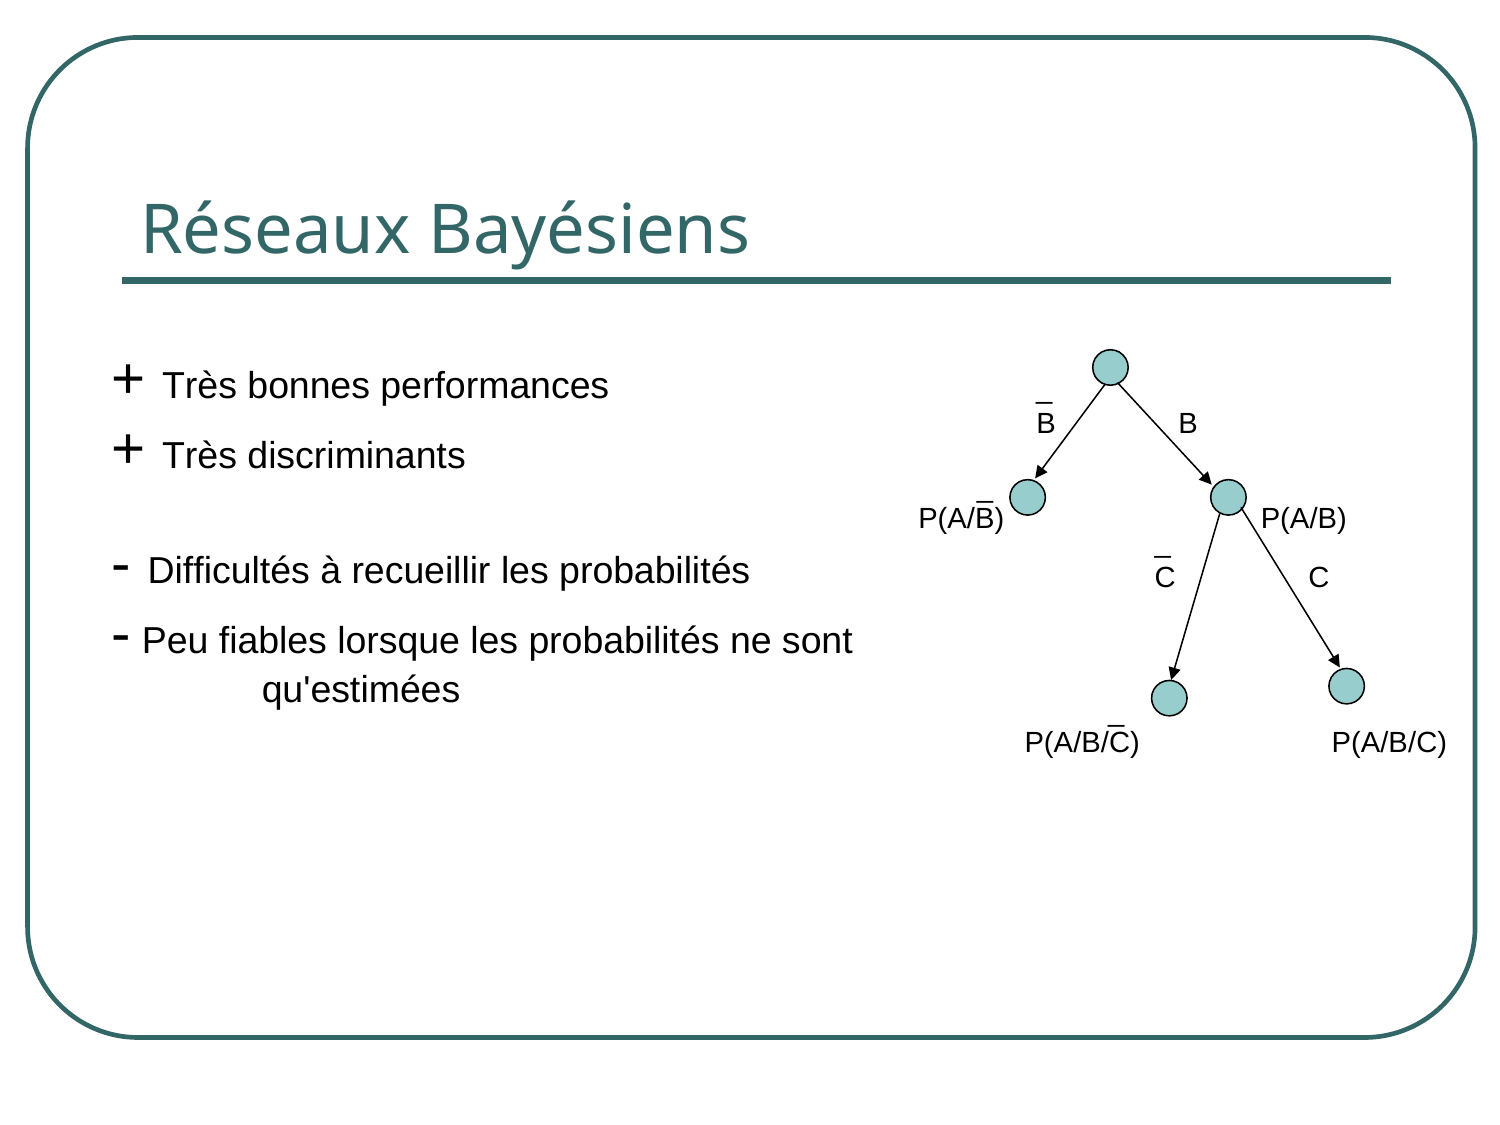

# Réseaux Bayésiens
+ Très bonnes performances
+ Très discriminants
- Difficultés à recueillir les probabilités
- Peu fiables lorsque les probabilités ne sont 	qu'estimées
_
B
B
_
P(A/B)
P(A/B)
_
C
C
_
P(A/B/C)
P(A/B/C)